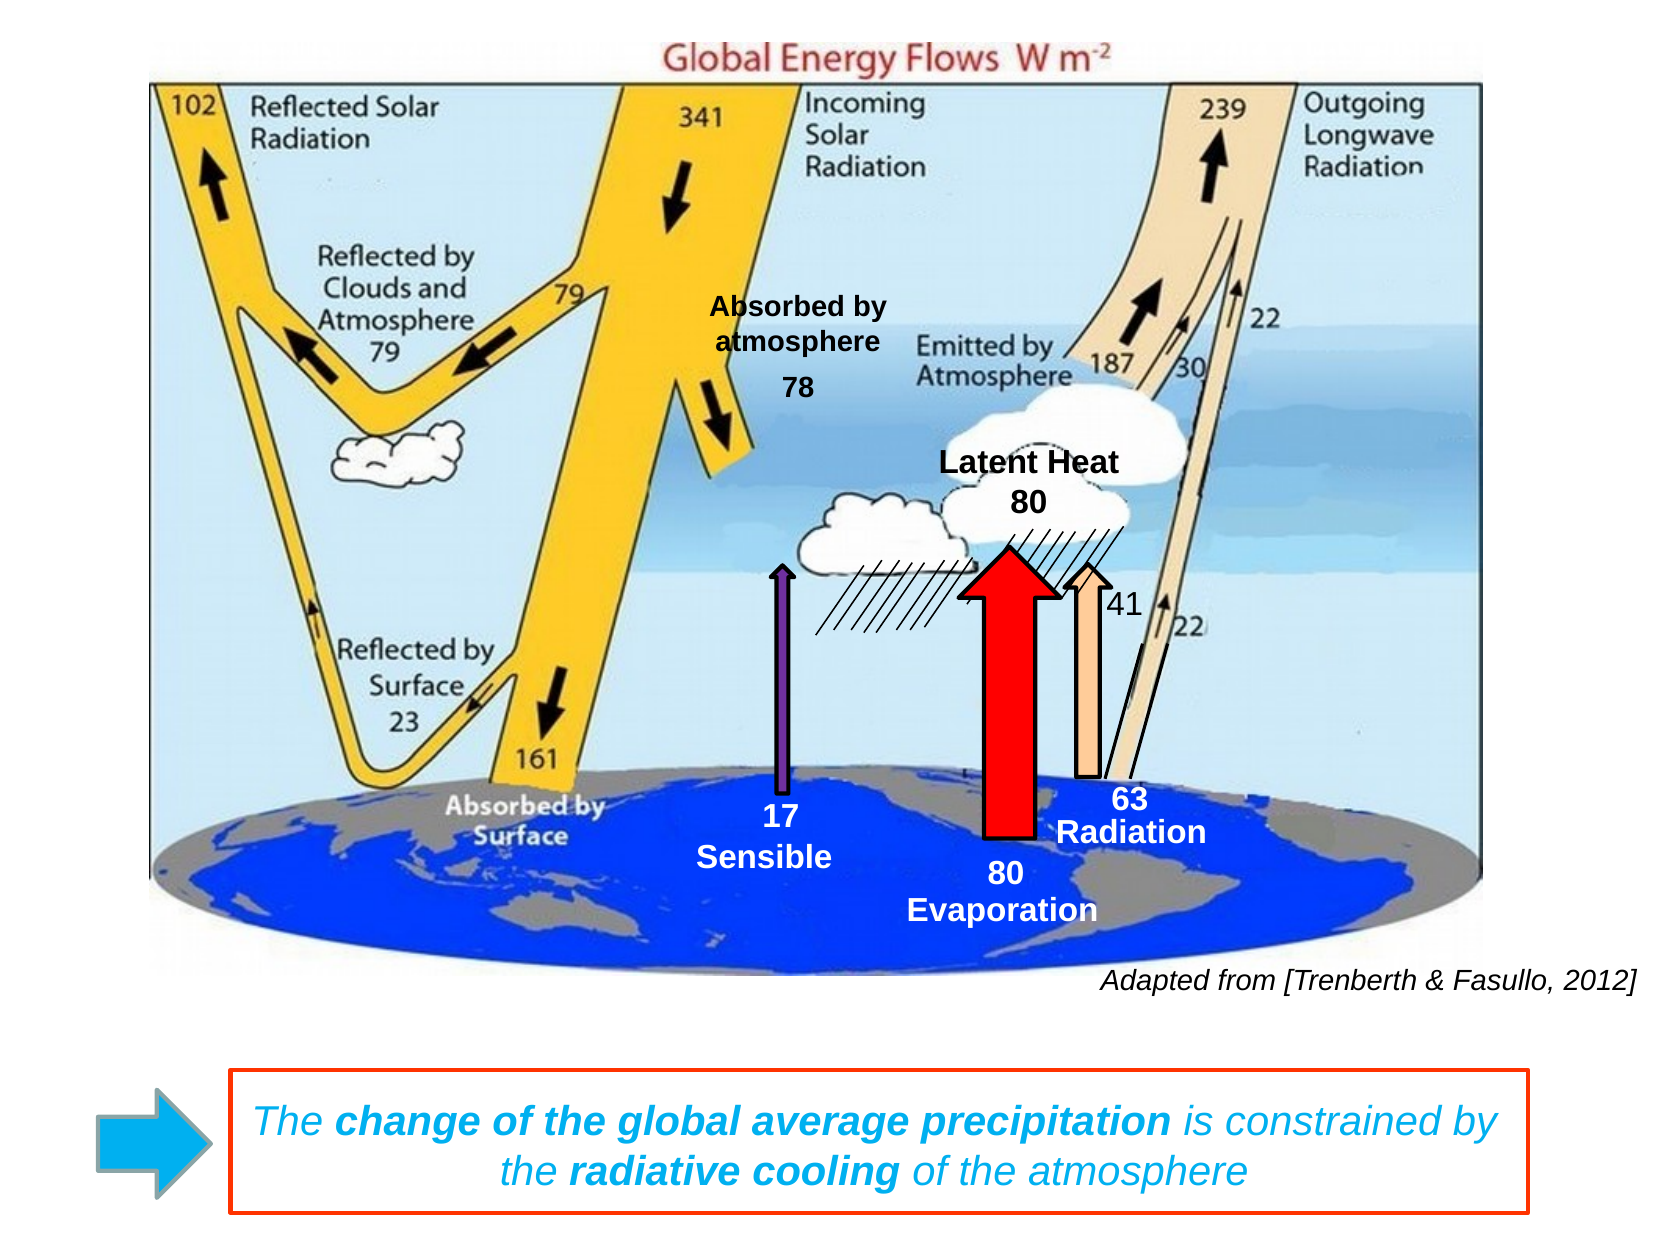

Absorbed by
atmosphere
78
Latent Heat
80
41
63
17
Radiation
Sensible
80
Evaporation
Adapted from [Trenberth & Fasullo, 2012]
The change of the global average precipitation is constrained by the radiative cooling of the atmosphere